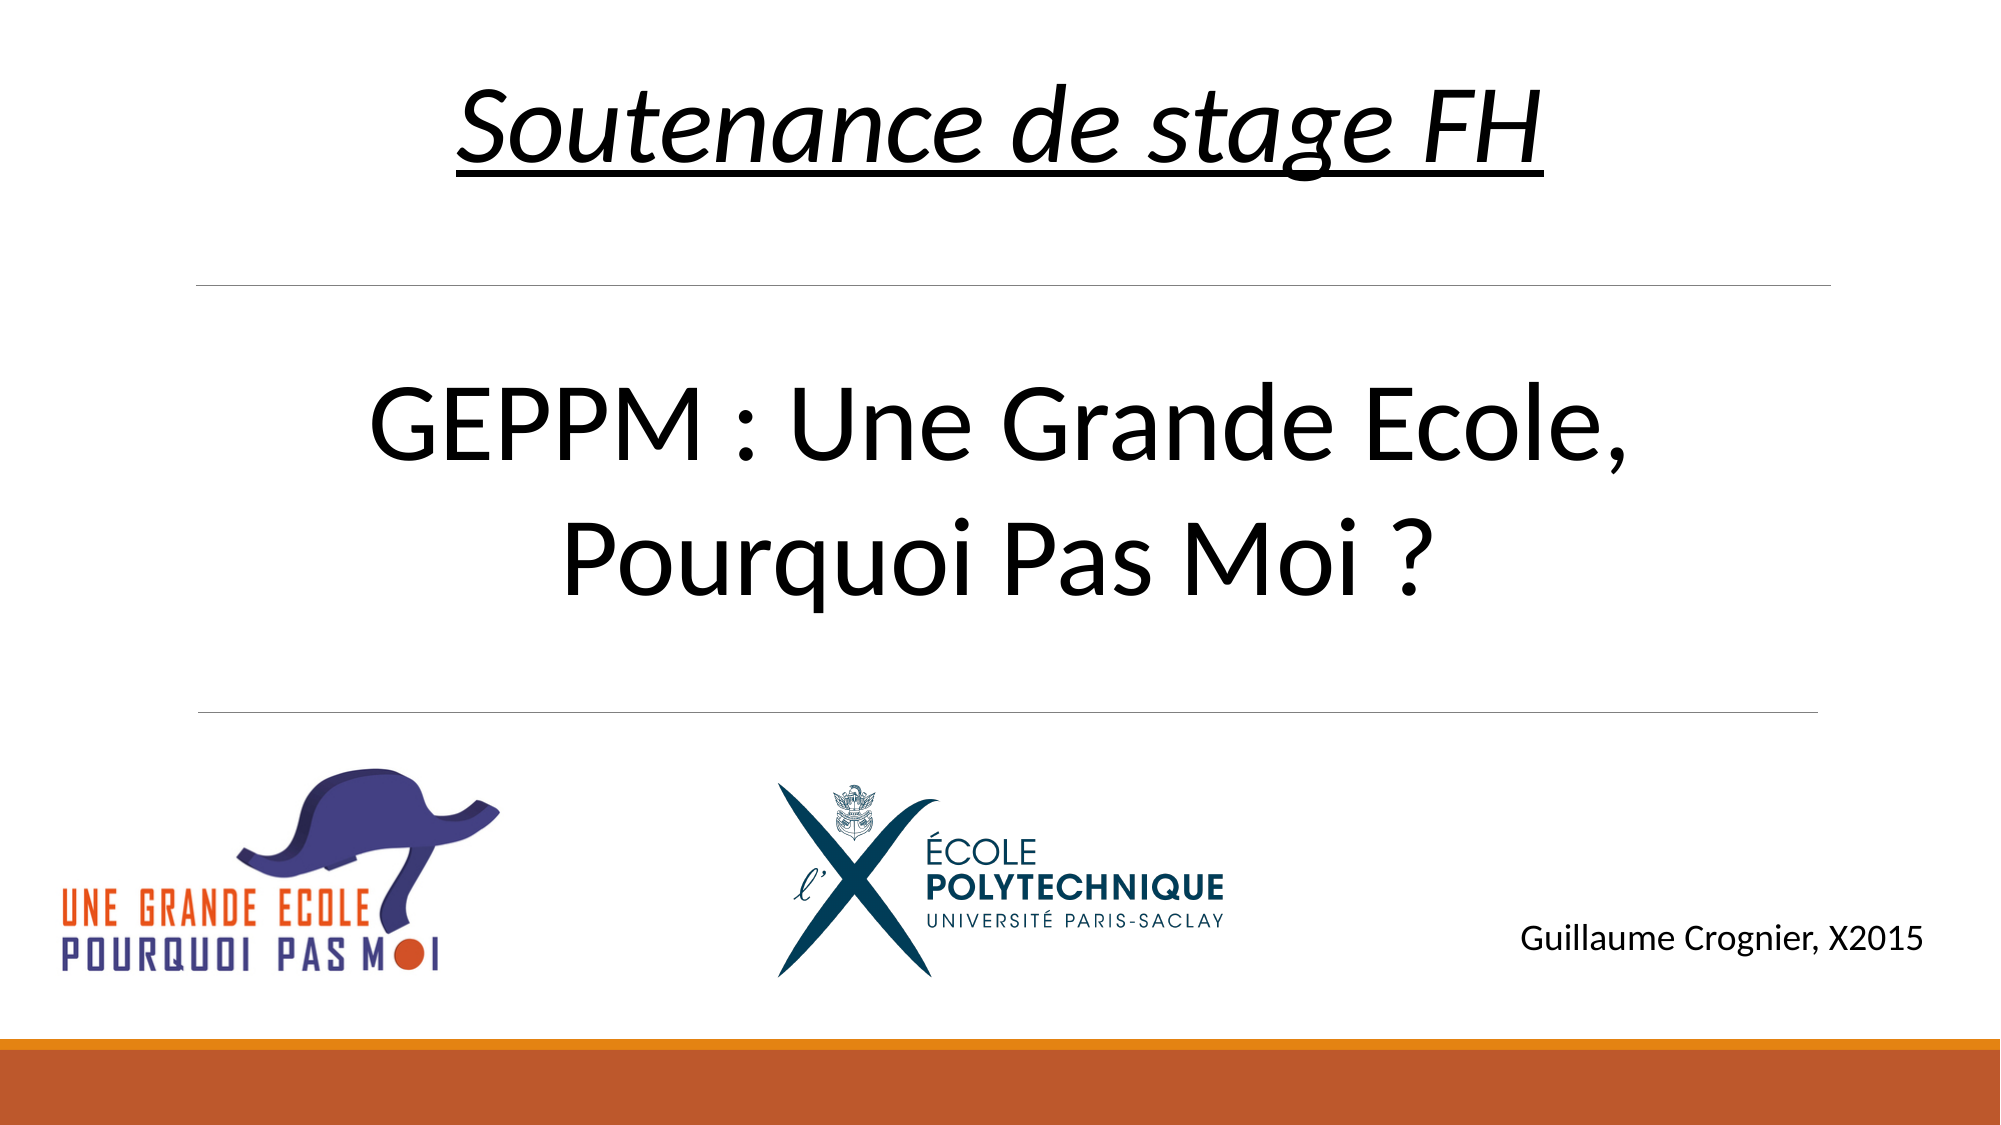

Soutenance de stage FH
GEPPM : Une Grande Ecole,
Pourquoi Pas Moi ?
Guillaume Crognier, X2015